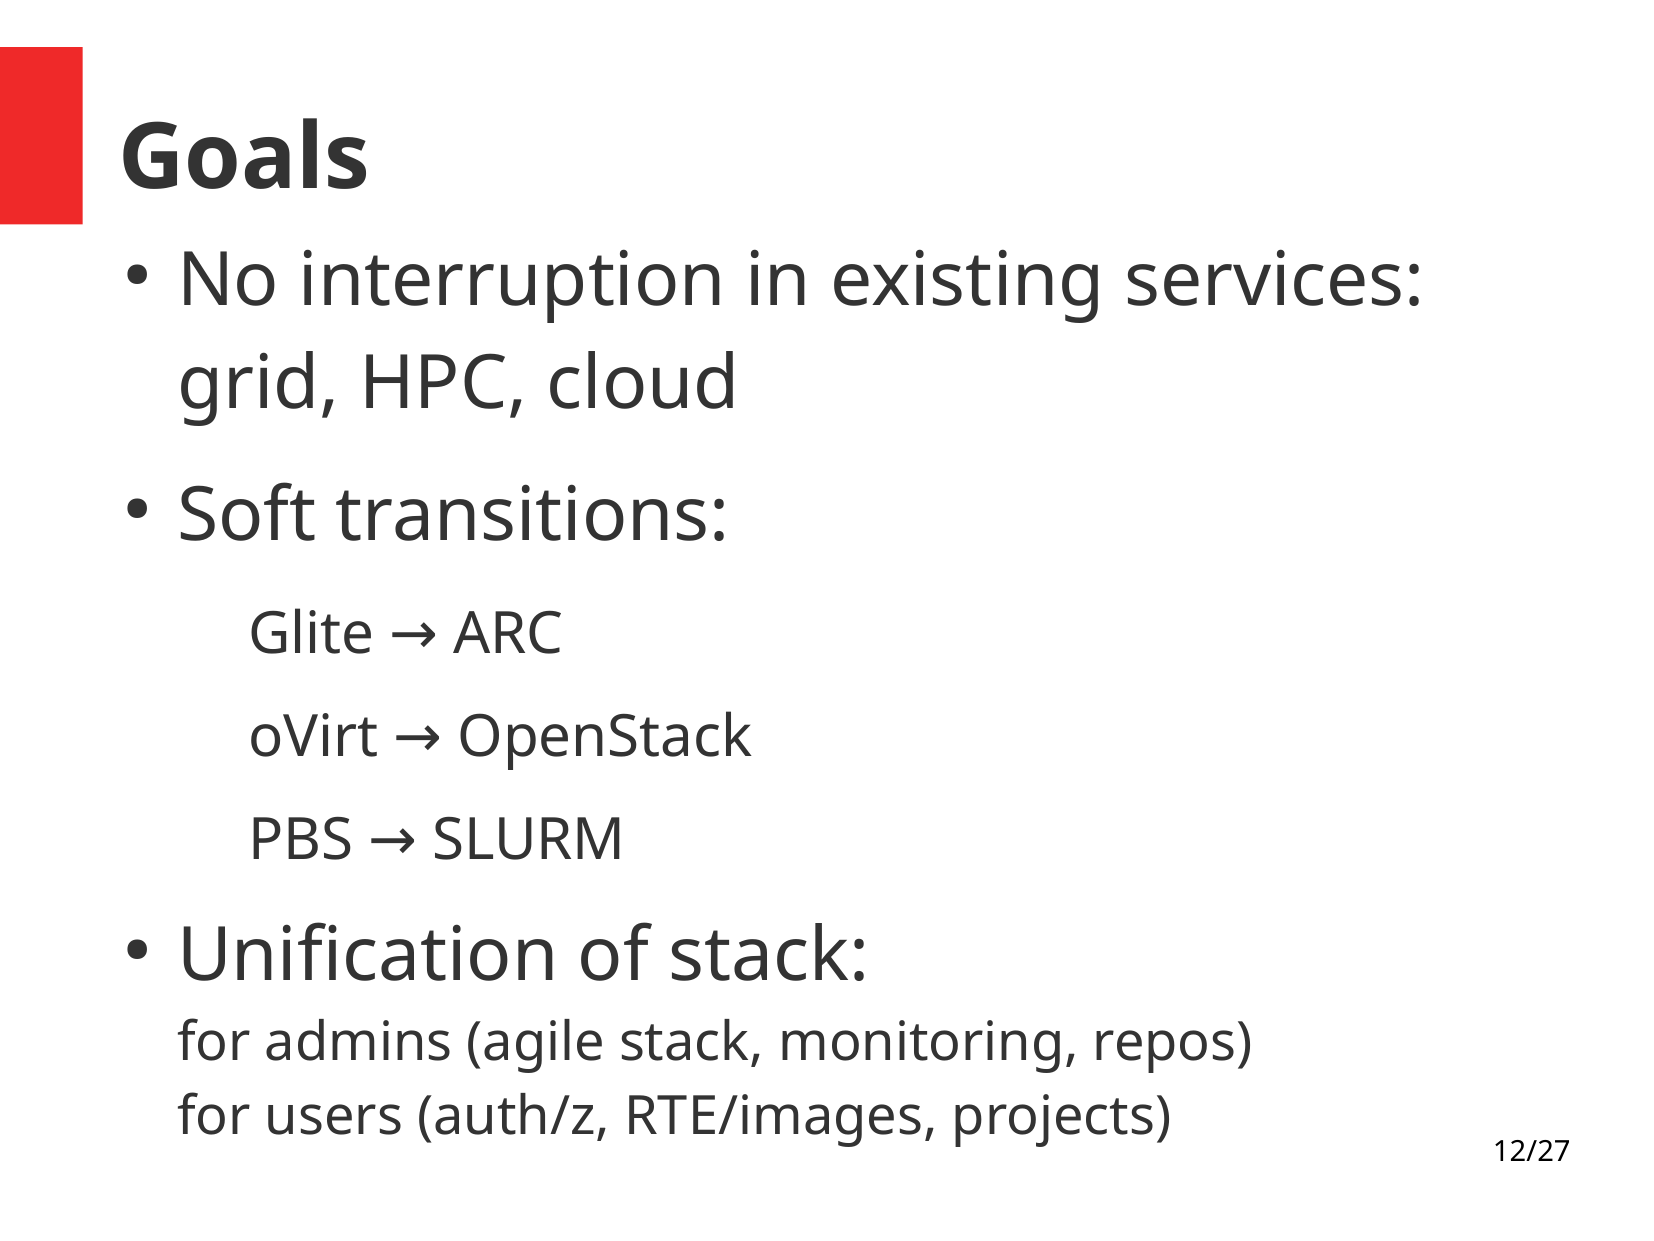

# Goals
No interruption in existing services: grid, HPC, cloud
Soft transitions:
Glite → ARC
oVirt → OpenStack
PBS → SLURM
Unification of stack:
for admins (agile stack, monitoring, repos)
for users (auth/z, RTE/images, projects)
12